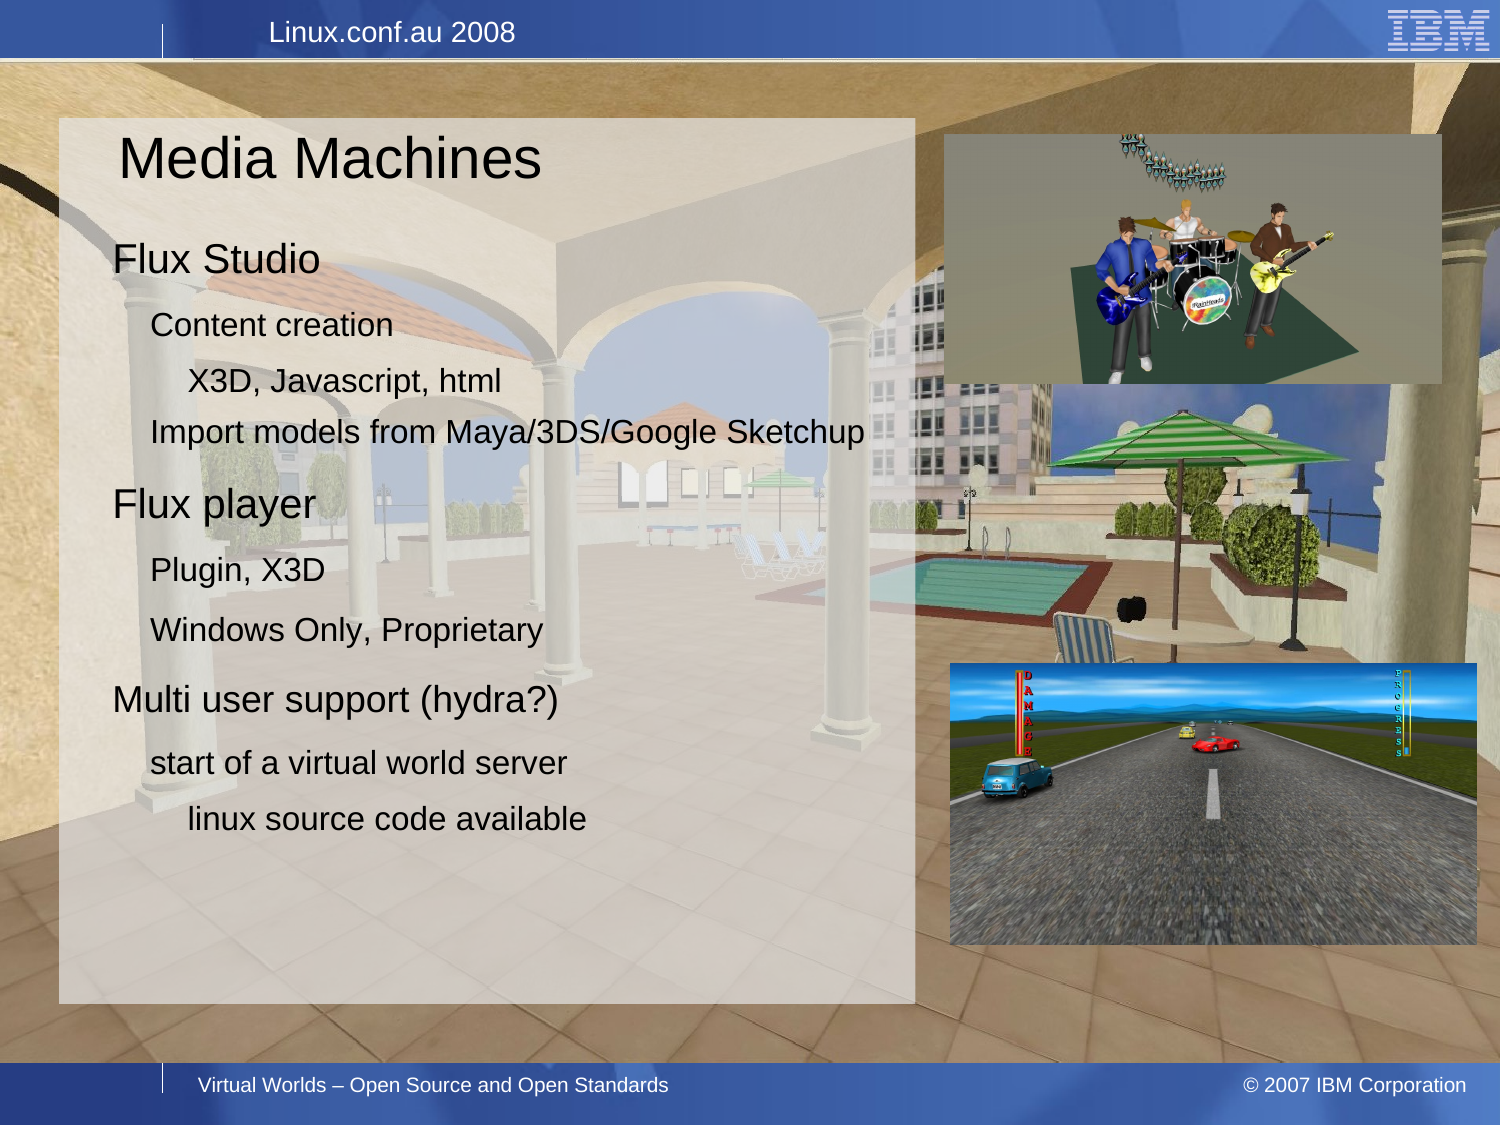

# Media Machines
Flux Studio
Content creation
X3D, Javascript, html
Import models from Maya/3DS/Google Sketchup
Flux player
Plugin, X3D
Windows Only, Proprietary
Multi user support (hydra?)
start of a virtual world server
linux source code available
13